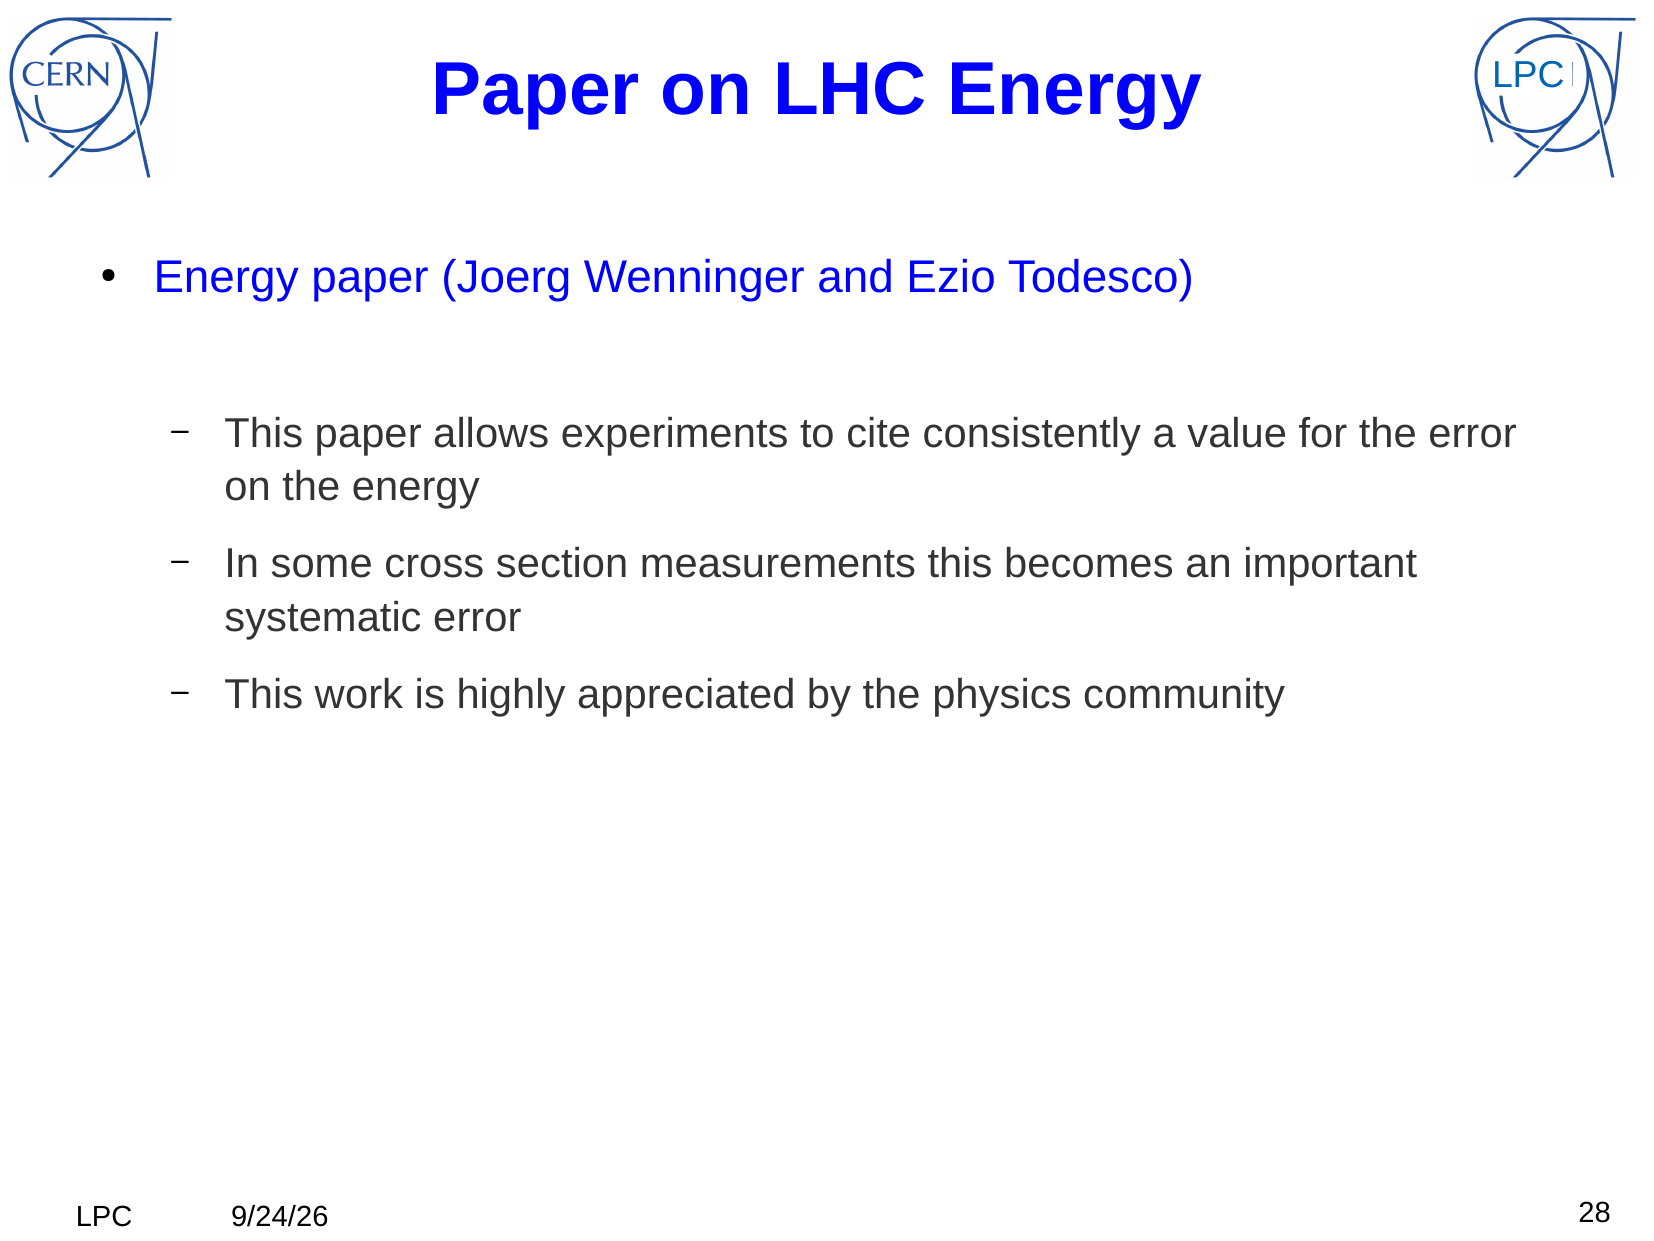

# Paper on LHC Energy
Energy paper (Joerg Wenninger and Ezio Todesco)
This paper allows experiments to cite consistently a value for the error on the energy
In some cross section measurements this becomes an important systematic error
This work is highly appreciated by the physics community